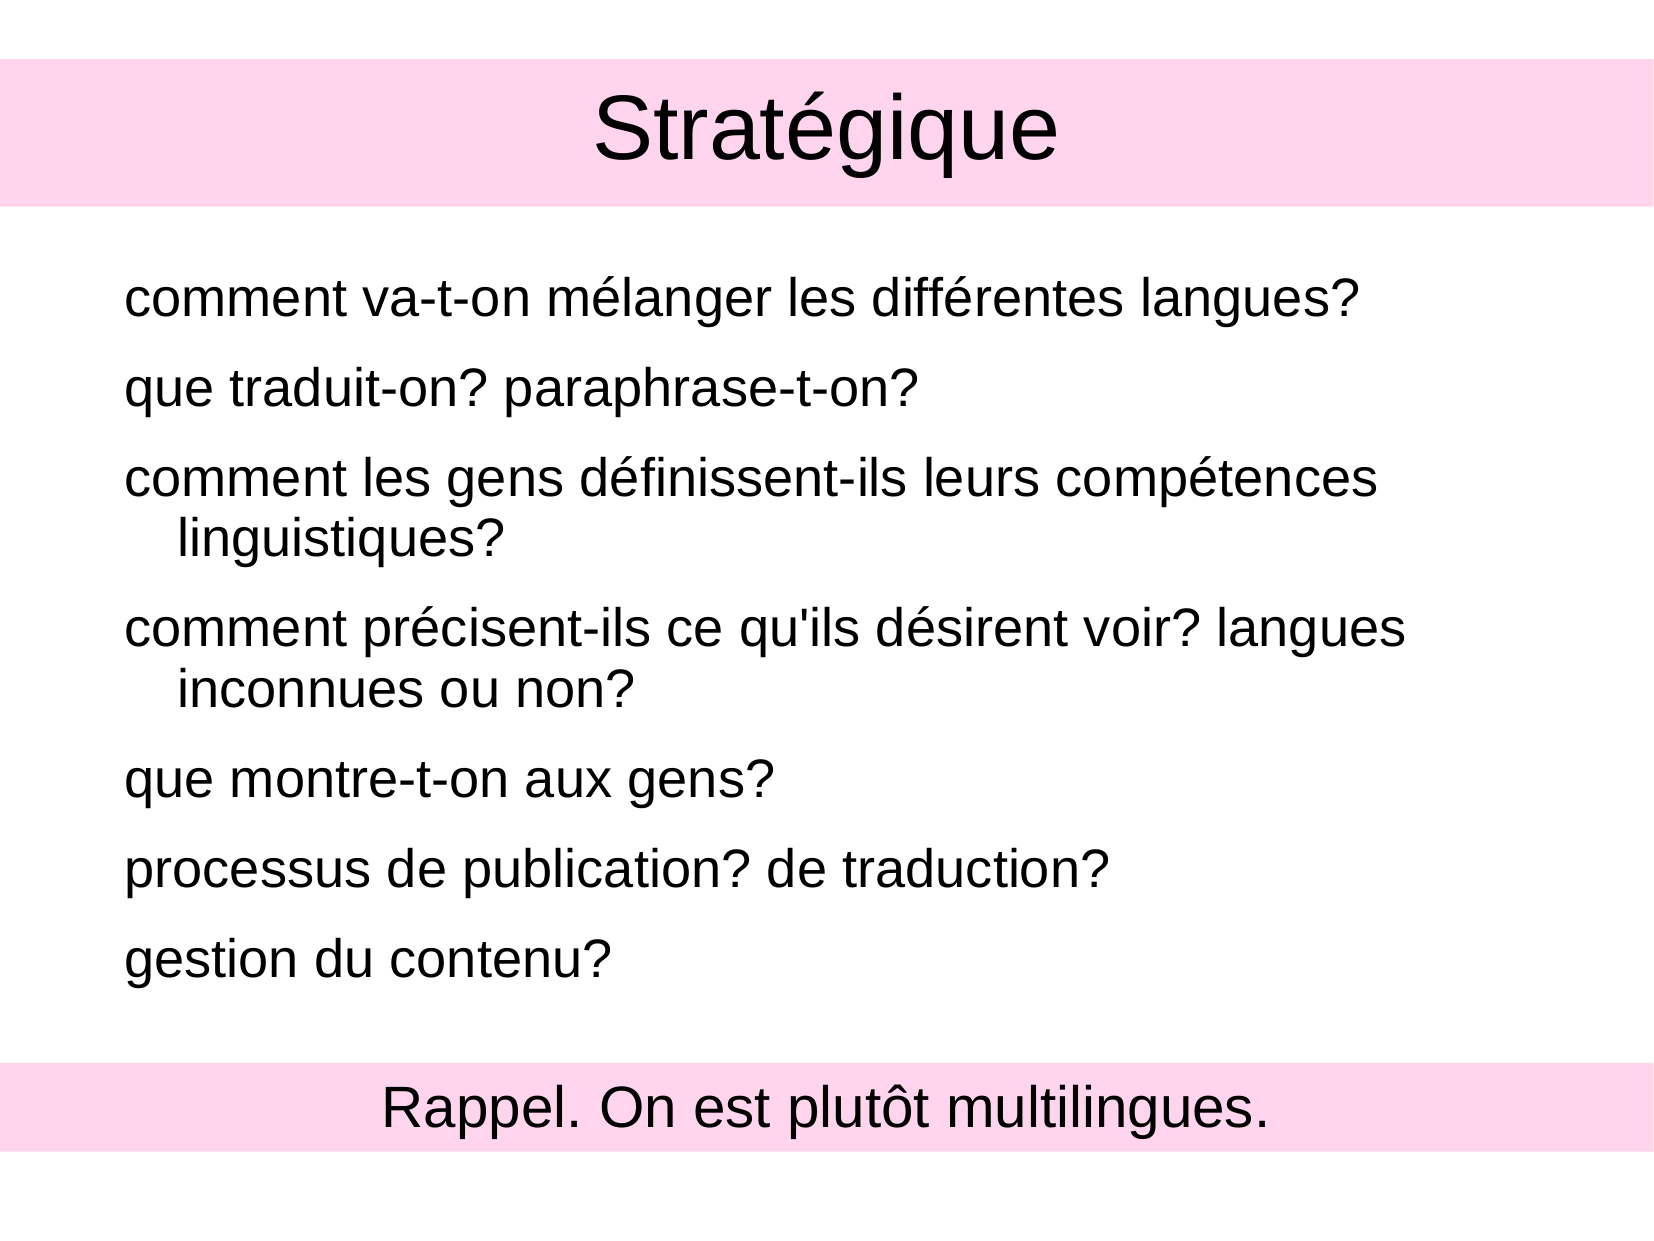

# Stratégique
comment va-t-on mélanger les différentes langues?
que traduit-on? paraphrase-t-on?
comment les gens définissent-ils leurs compétences linguistiques?
comment précisent-ils ce qu'ils désirent voir? langues inconnues ou non?
que montre-t-on aux gens?
processus de publication? de traduction?
gestion du contenu?
Rappel. On est plutôt multilingues.